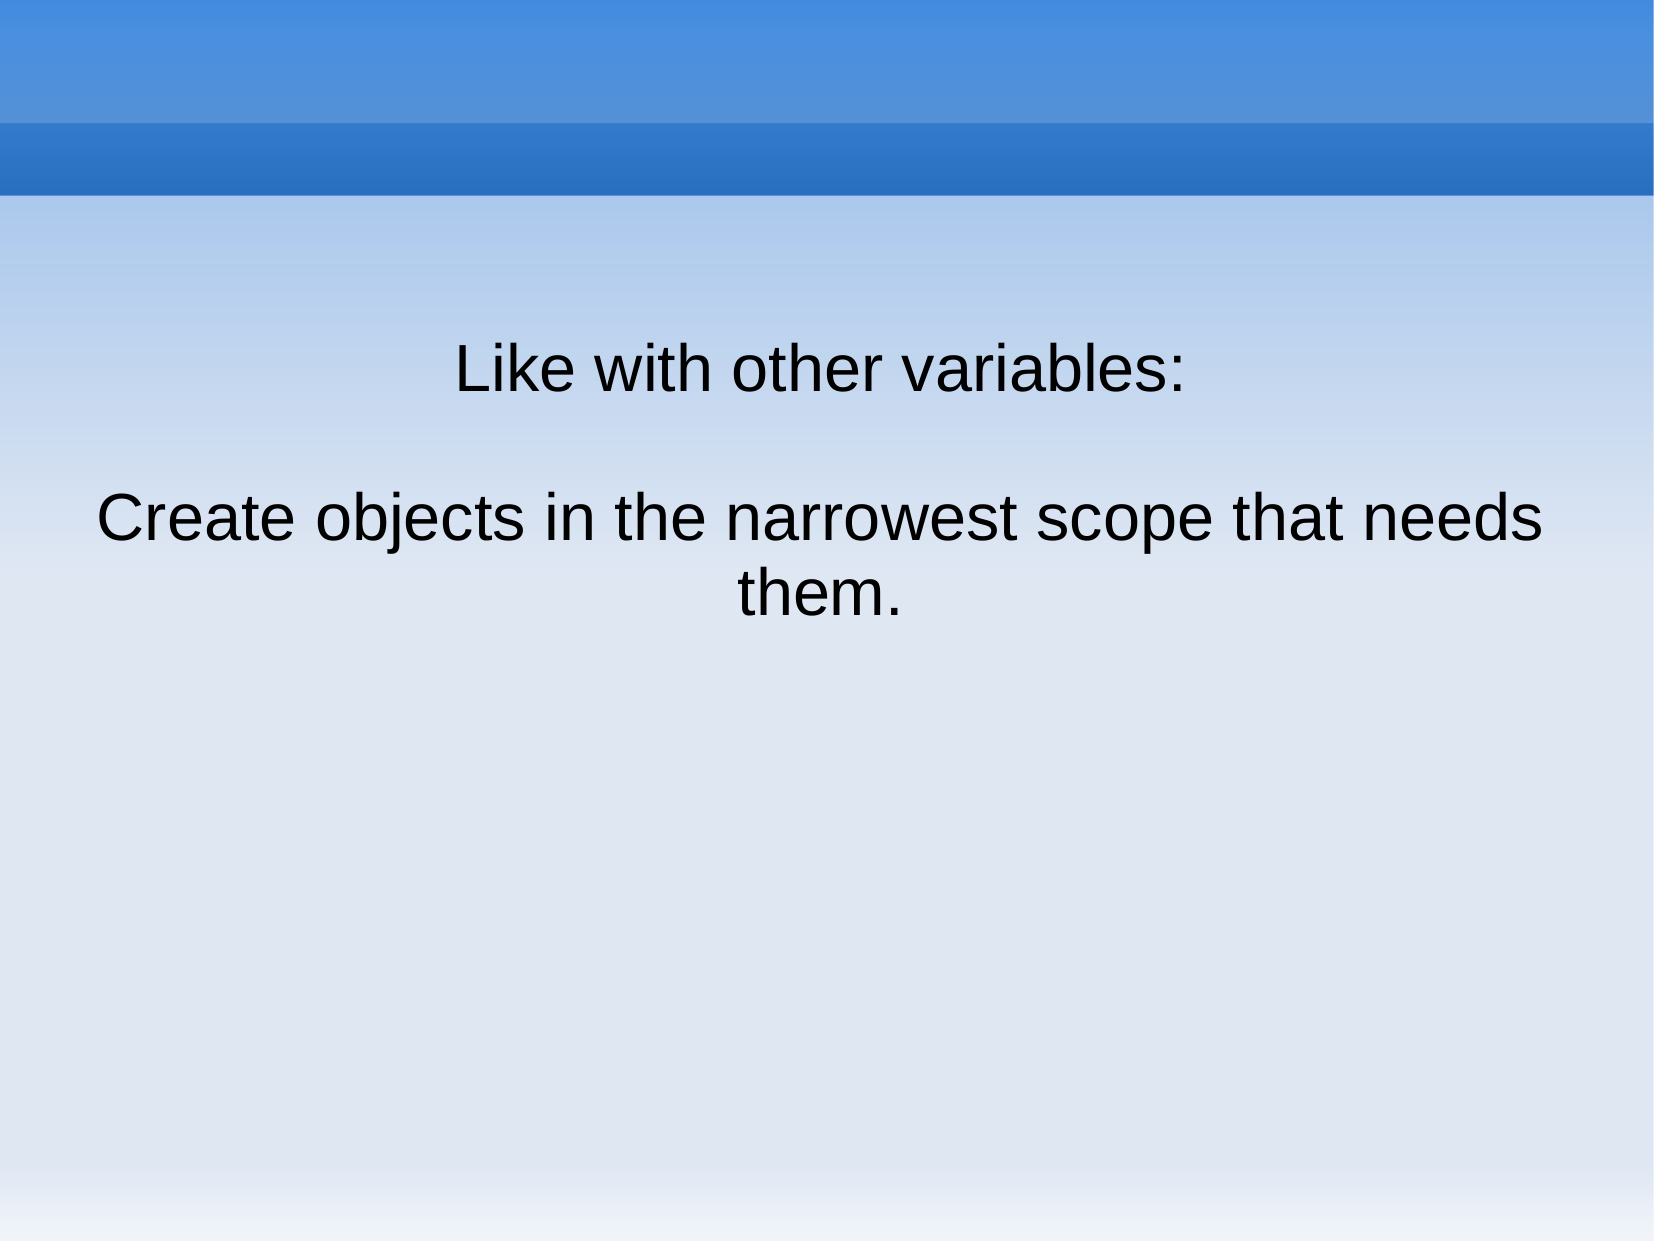

# Like with other variables:
Create objects in the narrowest scope that needs them.